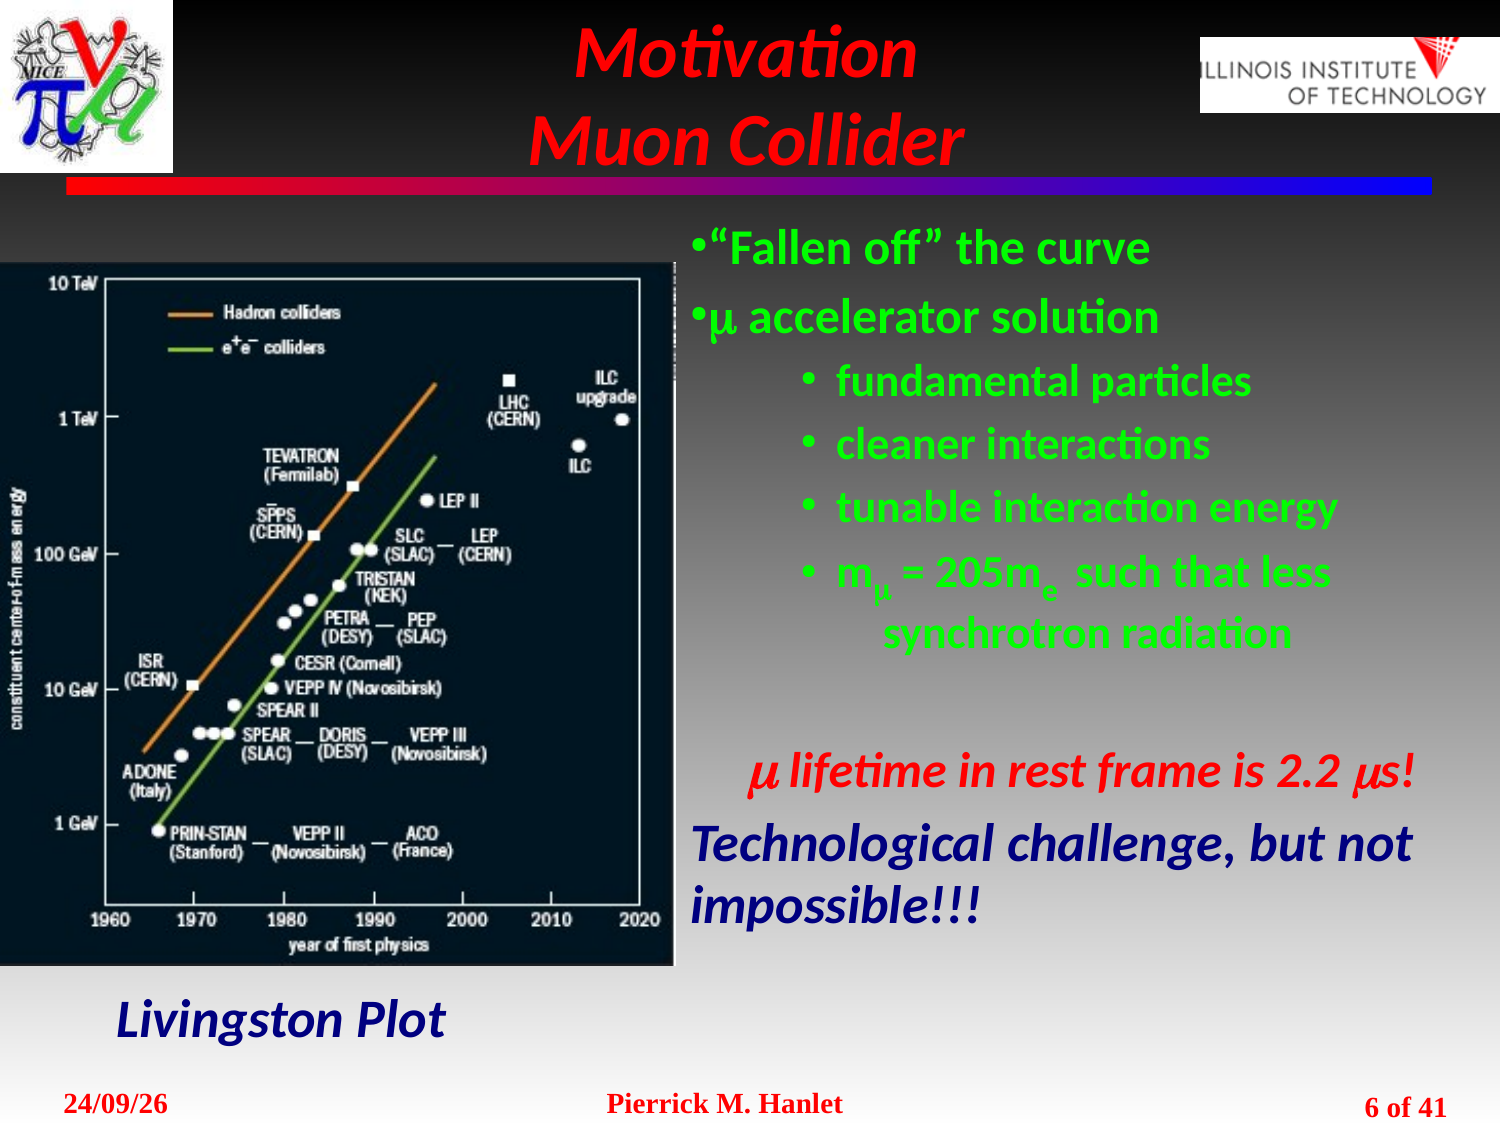

# Motivation Muon Collider
“Fallen off” the curve
m accelerator solution
fundamental particles
cleaner interactions
tunable interaction energy
mm = 205me such that less synchrotron radiation
m lifetime in rest frame is 2.2 ms!
Technological challenge, but not impossible!!!
Livingston Plot
6
Pierrick Hanlet